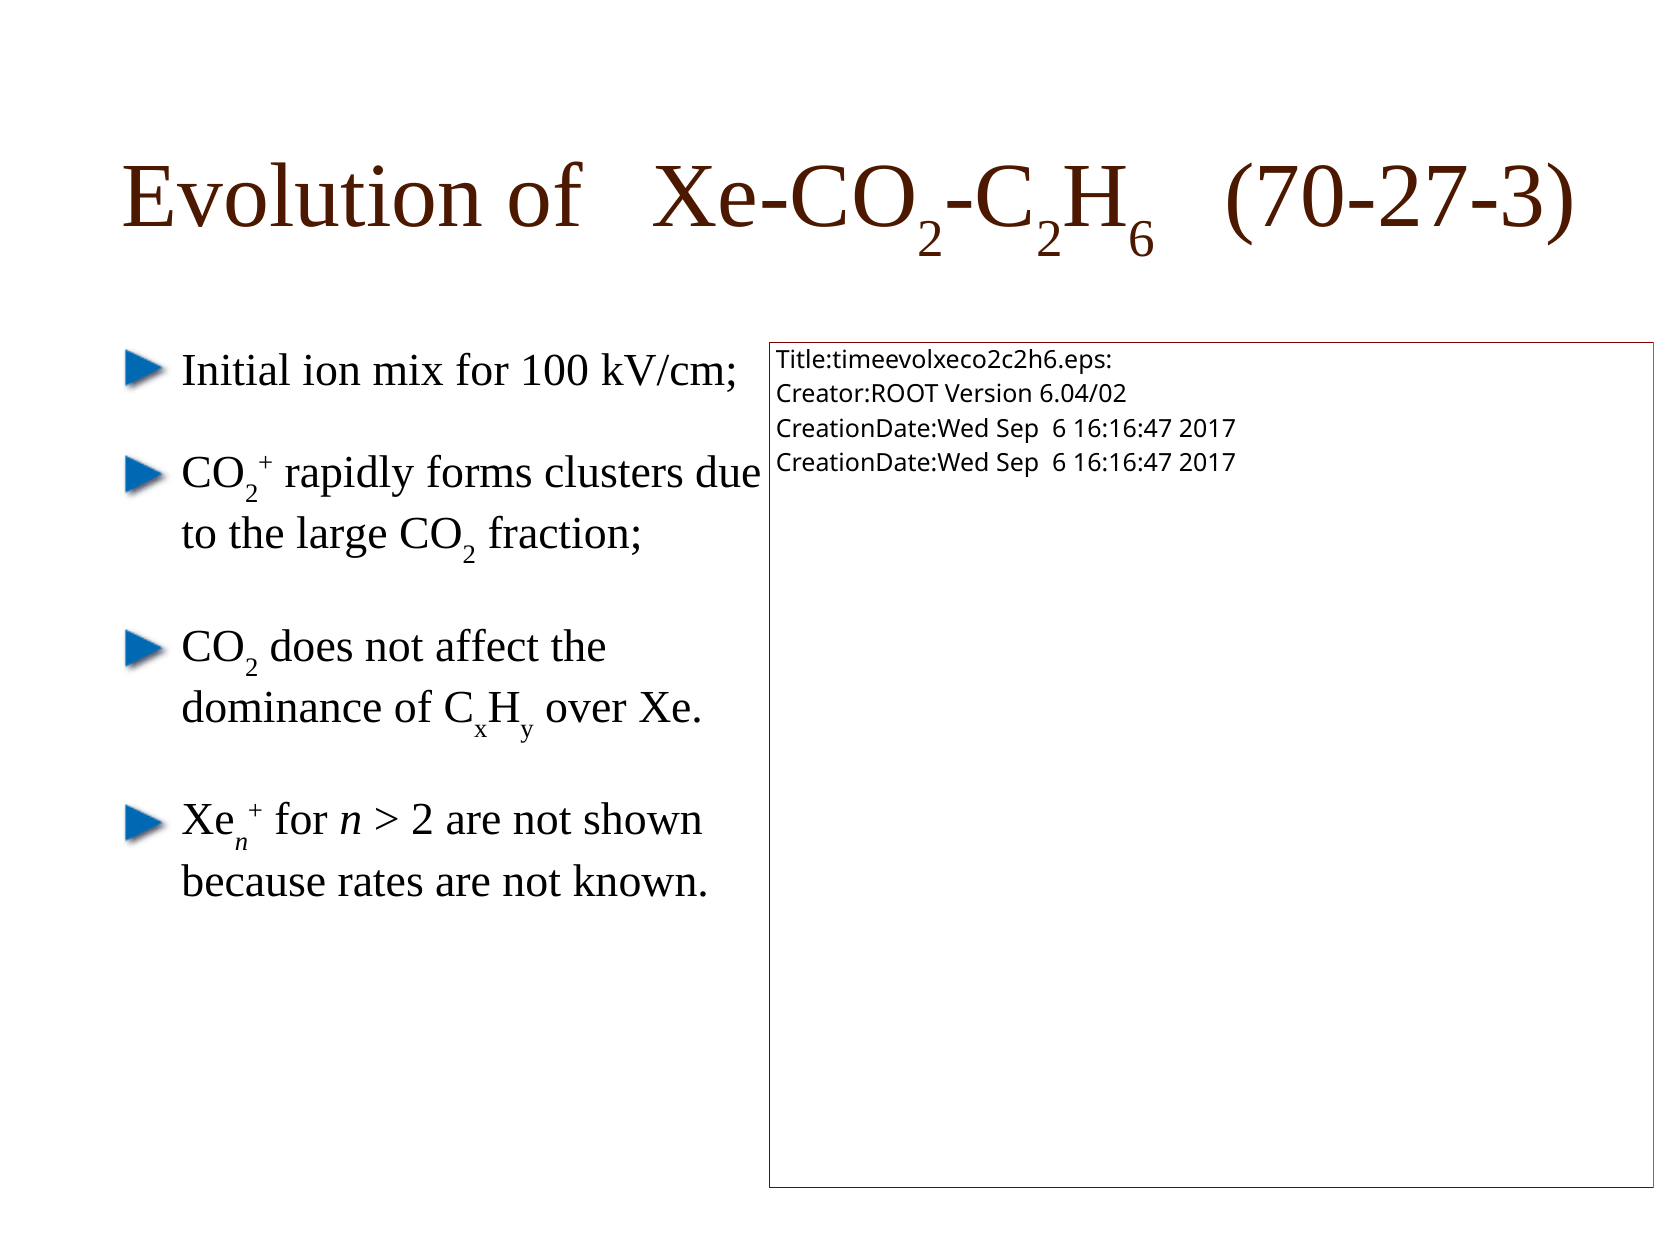

# Evolution of Xe-CO2-C2H6 (70-27-3)
Initial ion mix for 100 kV/cm;
CO2+ rapidly forms clusters due to the large CO2 fraction;
CO2 does not affect the dominance of CxHy over Xe.
Xen+ for n > 2 are not shown because rates are not known.